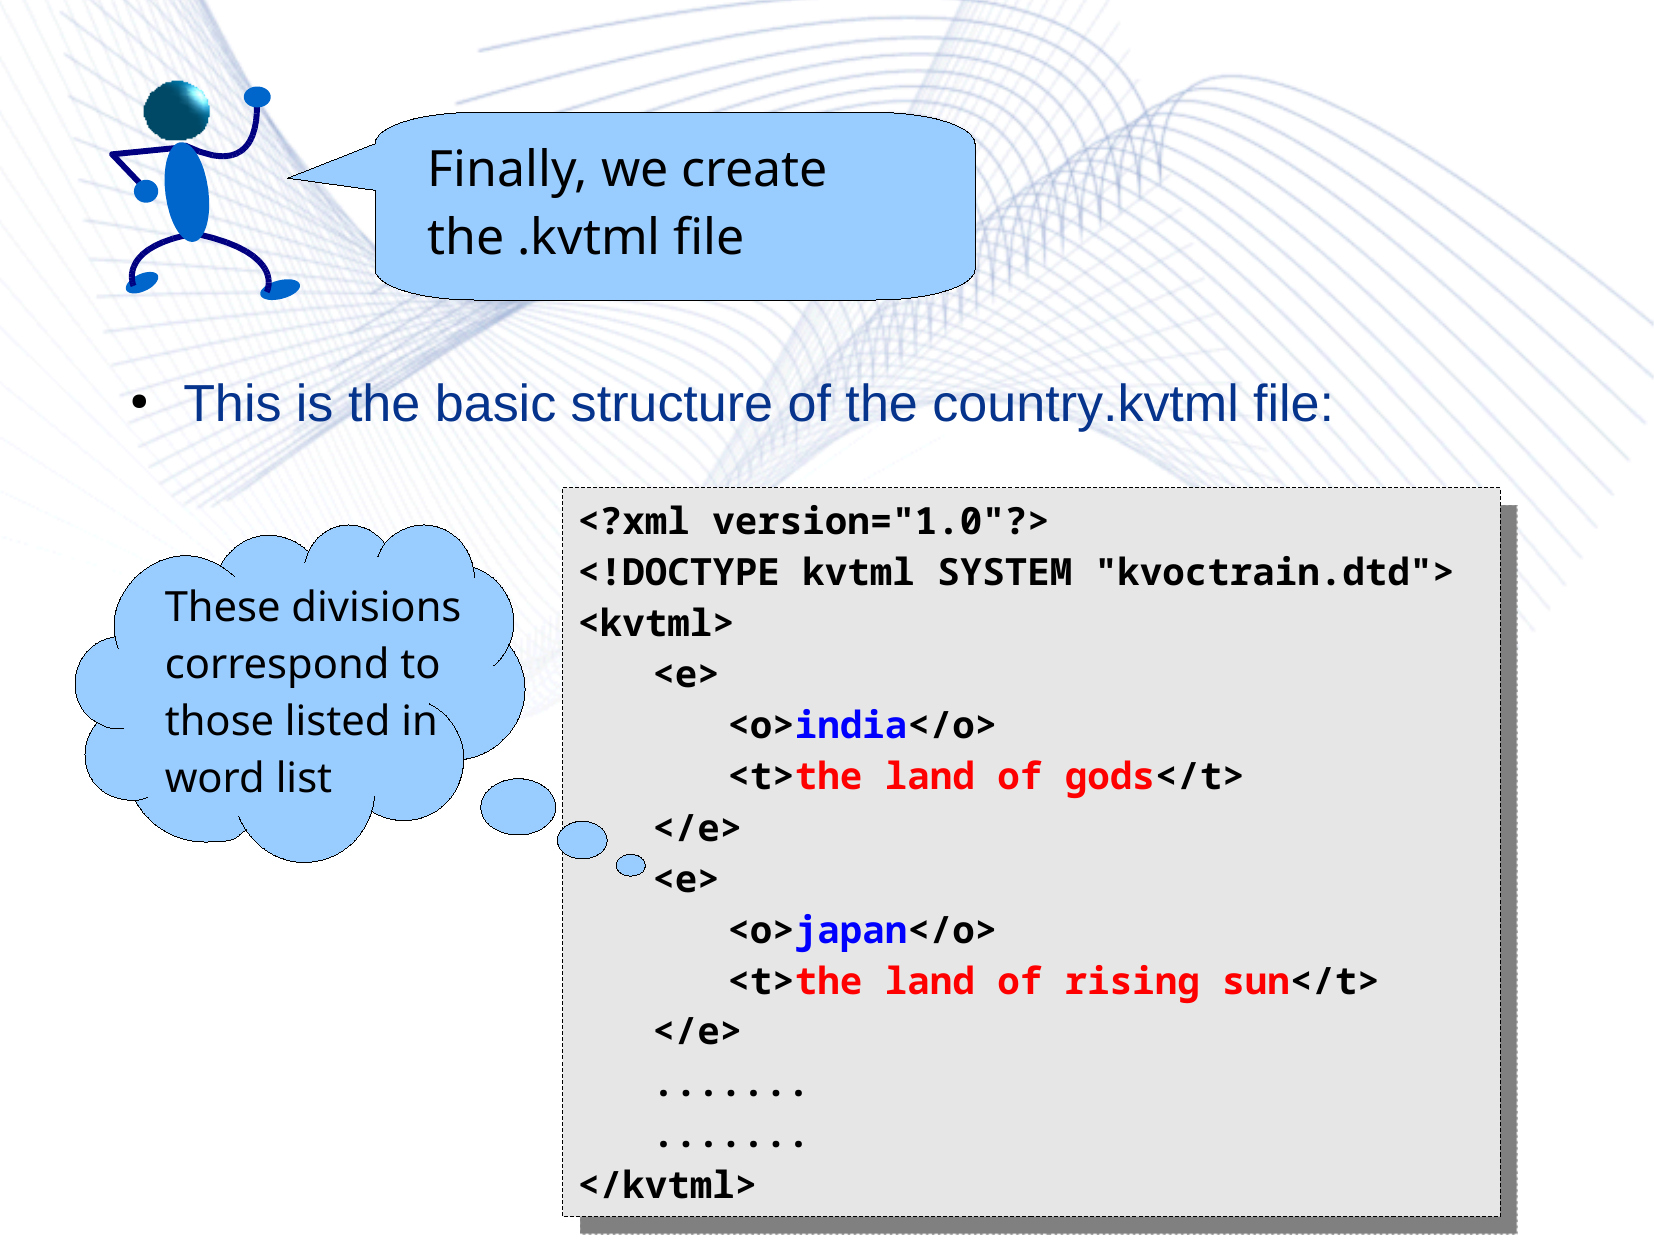

Finally, we create the .kvtml file
# This is the basic structure of the country.kvtml file:
<?xml version="1.0"?>
<!DOCTYPE kvtml SYSTEM "kvoctrain.dtd">
<kvtml>
	<e>
		<o>india</o>
		<t>the land of gods</t>
	</e>
	<e>
		<o>japan</o>
		<t>the land of rising sun</t>
	</e>
	.......
	.......
</kvtml>
These divisions correspond to those listed in word list